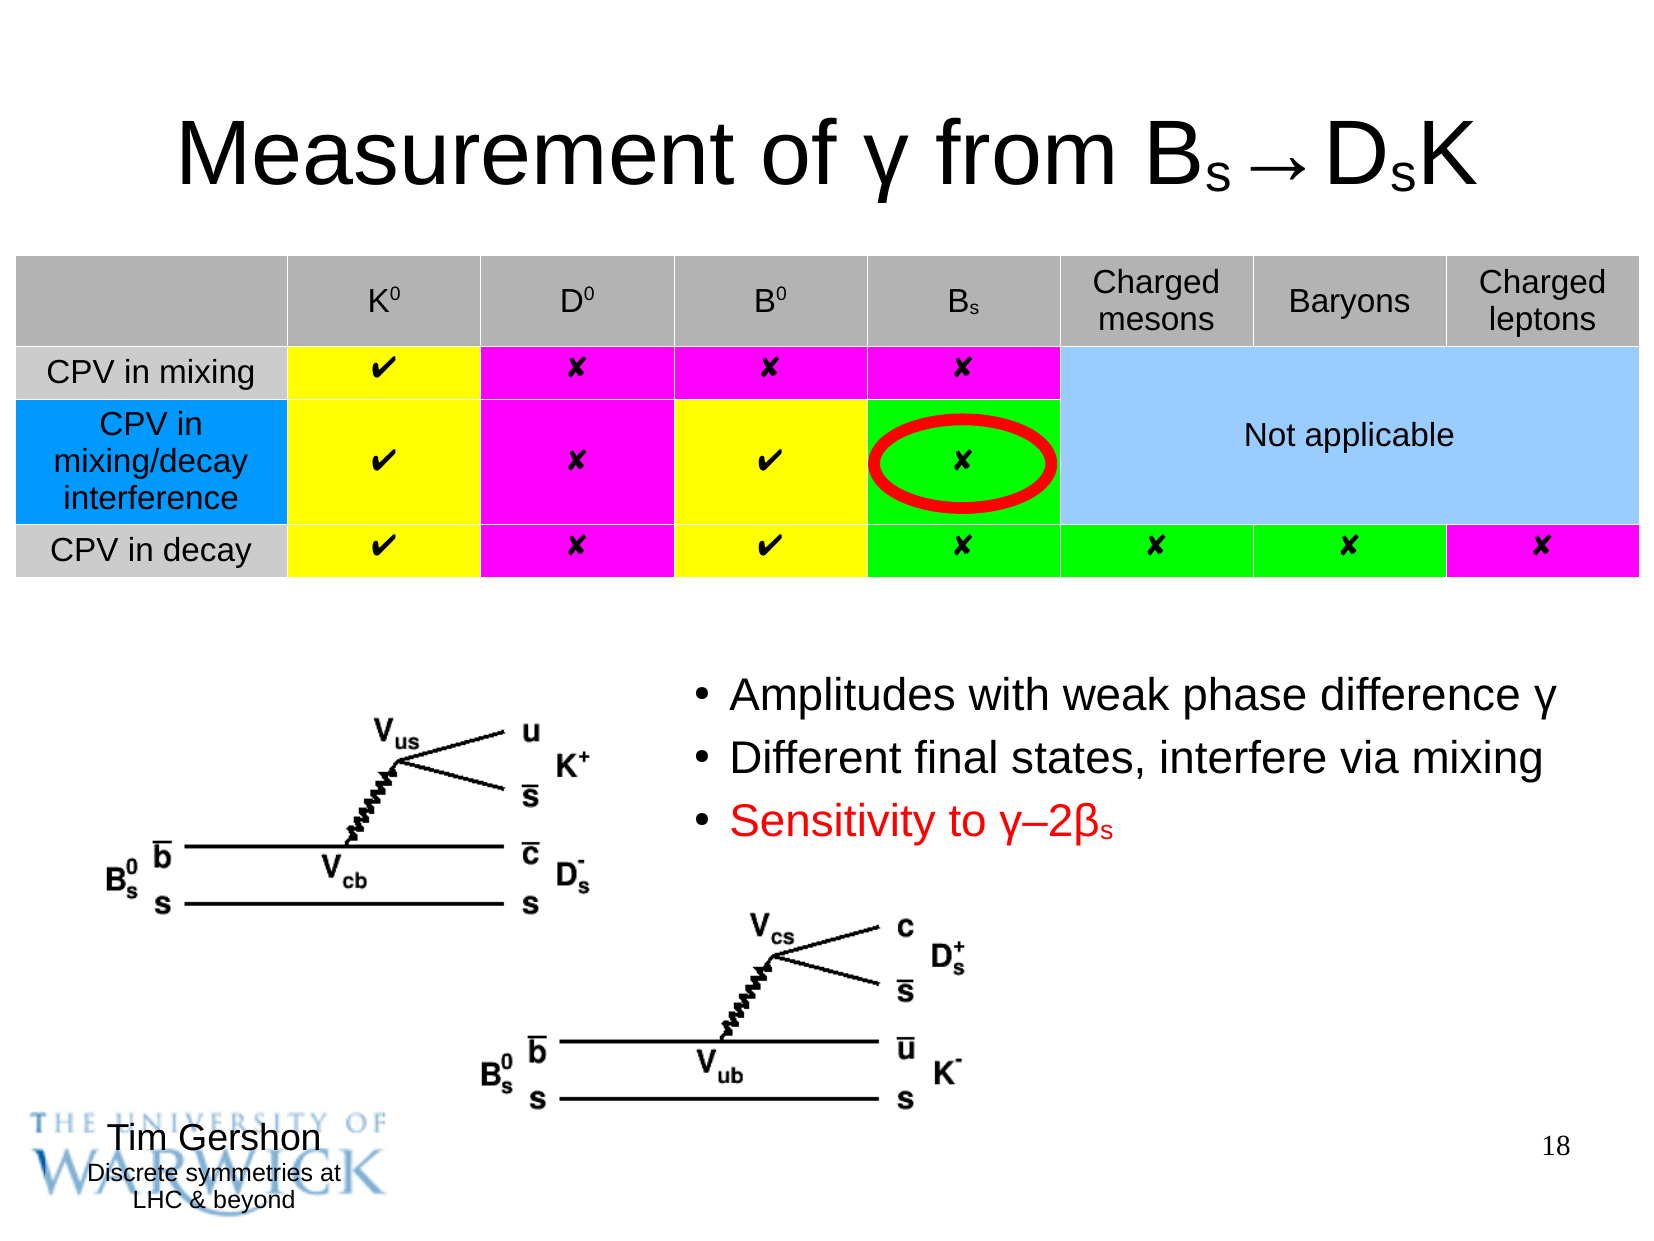

# Measurement of γ from Bs→DsK
| | K0 | D0 | B0 | Bs | Charged mesons | Baryons | Charged leptons |
| --- | --- | --- | --- | --- | --- | --- | --- |
| CPV in mixing | ✔ | ✘ | ✘ | ✘ | Not applicable | | |
| CPV in mixing/decay interference | ✔ | ✘ | ✔ | ✘ | | | |
| CPV in decay | ✔ | ✘ | ✔ | ✘ | ✘ | ✘ | ✘ |
Amplitudes with weak phase difference γ
Different final states, interfere via mixing
Sensitivity to γ–2βs
Tim Gershon
Discrete symmetries at LHC & beyond
18